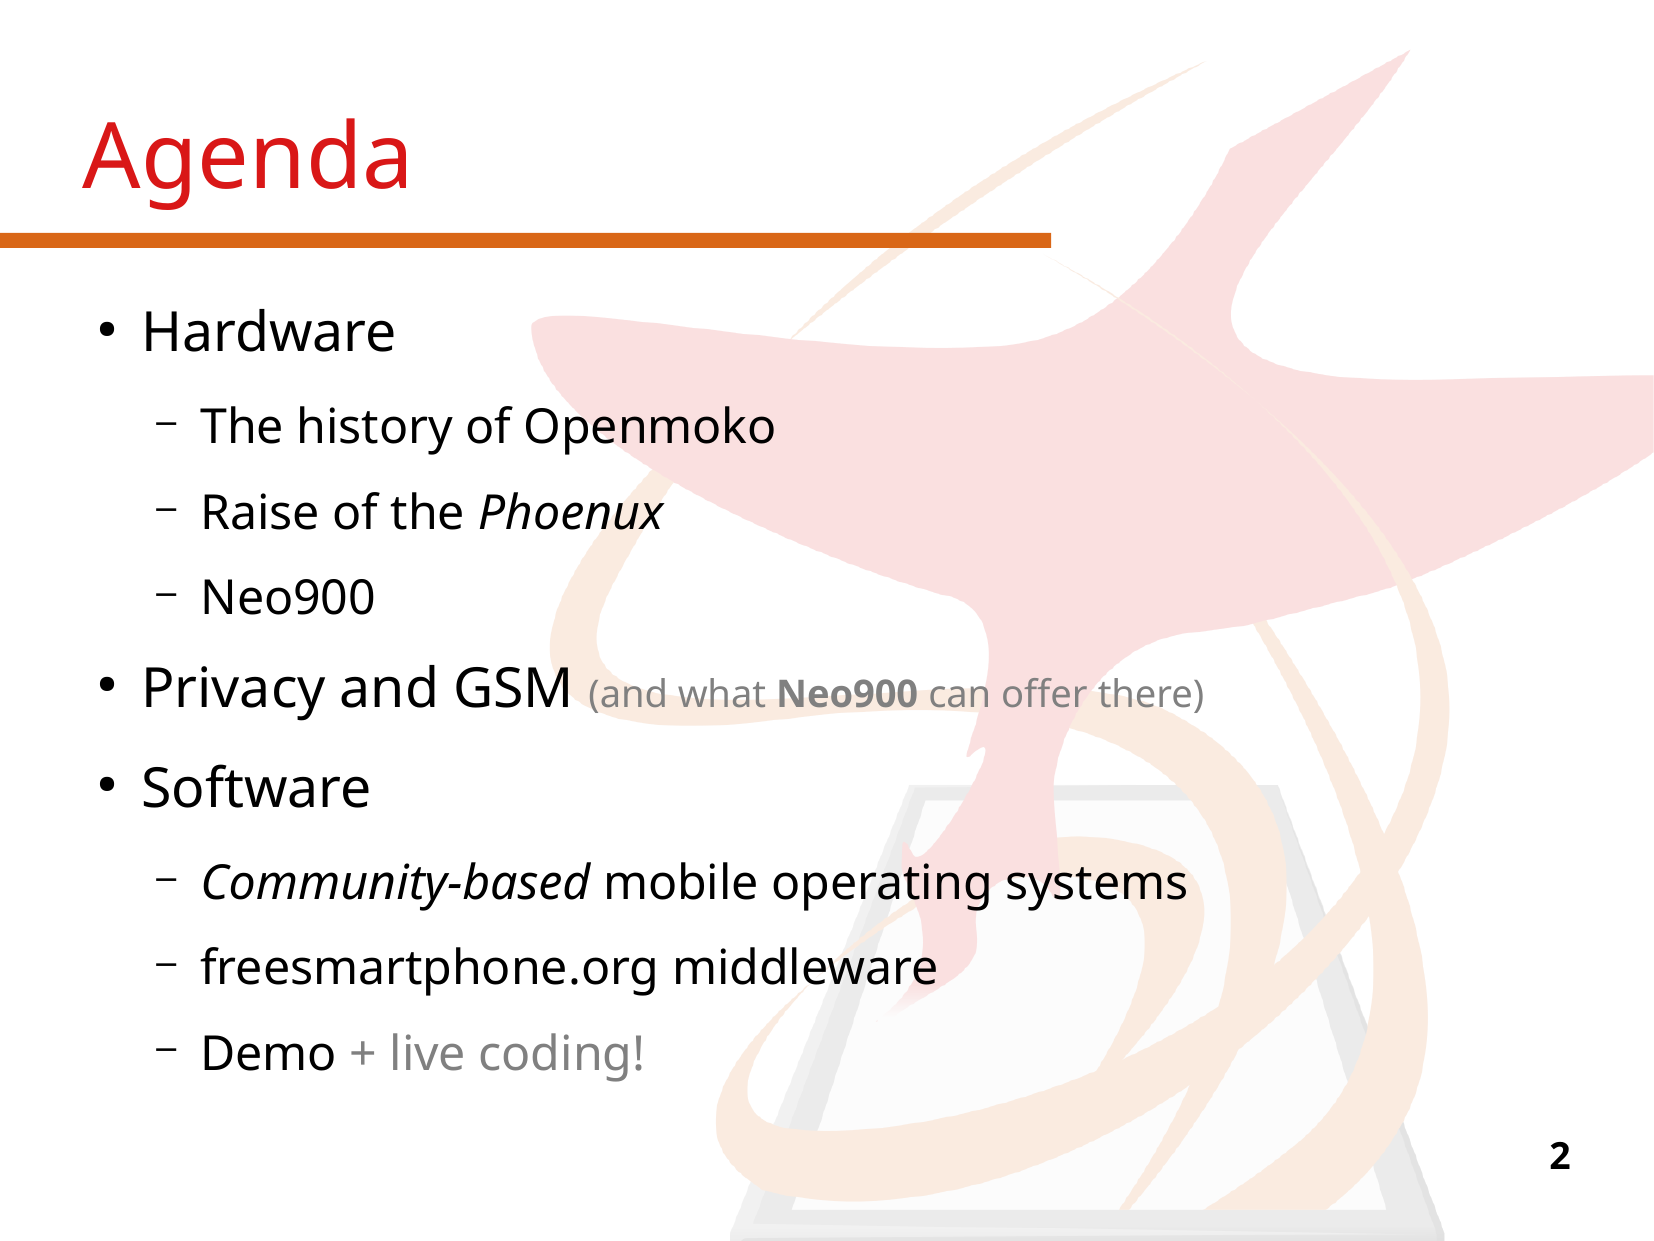

# Agenda
Hardware
The history of Openmoko
Raise of the Phoenux
Neo900
Privacy and GSM (and what Neo900 can offer there)
Software
Community-based mobile operating systems
freesmartphone.org middleware
Demo + live coding!
2